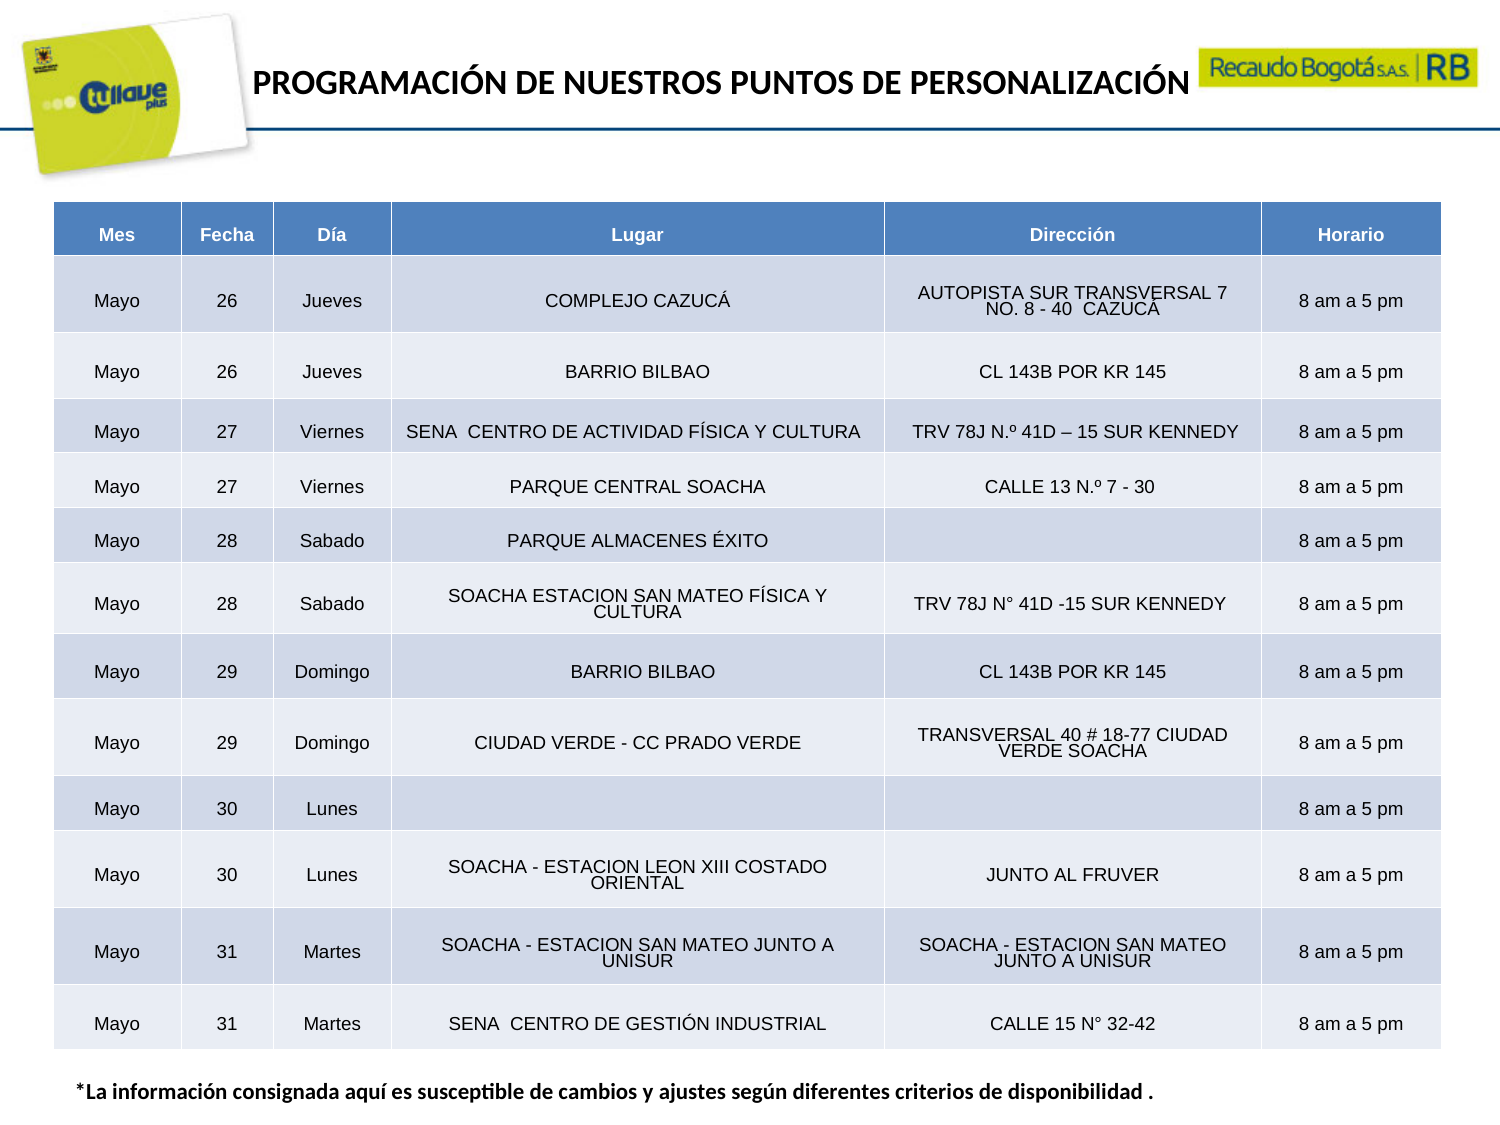

PROGRAMACIÓN DE NUESTROS PUNTOS DE PERSONALIZACIÓN
| Mes | Fecha | Día | Lugar | Dirección | Horario |
| --- | --- | --- | --- | --- | --- |
| Mayo | 26 | Jueves | COMPLEJO CAZUCÁ | AUTOPISTA SUR TRANSVERSAL 7 NO. 8 - 40 CAZUCÁ | 8 am a 5 pm |
| Mayo | 26 | Jueves | BARRIO BILBAO | CL 143B POR KR 145 | 8 am a 5 pm |
| Mayo | 27 | Viernes | SENA CENTRO DE ACTIVIDAD FÍSICA Y CULTURA | TRV 78J N.º 41D – 15 SUR KENNEDY | 8 am a 5 pm |
| Mayo | 27 | Viernes | PARQUE CENTRAL SOACHA | CALLE 13 N.º 7 - 30 | 8 am a 5 pm |
| Mayo | 28 | Sabado | PARQUE ALMACENES ÉXITO | | 8 am a 5 pm |
| Mayo | 28 | Sabado | SOACHA ESTACION SAN MATEO FÍSICA Y CULTURA | TRV 78J N° 41D -15 SUR KENNEDY | 8 am a 5 pm |
| Mayo | 29 | Domingo | BARRIO BILBAO | CL 143B POR KR 145 | 8 am a 5 pm |
| Mayo | 29 | Domingo | CIUDAD VERDE - CC PRADO VERDE | TRANSVERSAL 40 # 18-77 CIUDAD VERDE SOACHA | 8 am a 5 pm |
| Mayo | 30 | Lunes | | | 8 am a 5 pm |
| Mayo | 30 | Lunes | SOACHA - ESTACION LEON XIII COSTADO ORIENTAL | JUNTO AL FRUVER | 8 am a 5 pm |
| Mayo | 31 | Martes | SOACHA - ESTACION SAN MATEO JUNTO A UNISUR | SOACHA - ESTACION SAN MATEO JUNTO A UNISUR | 8 am a 5 pm |
| Mayo | 31 | Martes | SENA CENTRO DE GESTIÓN INDUSTRIAL | CALLE 15 N° 32-42 | 8 am a 5 pm |
*La información consignada aquí es susceptible de cambios y ajustes según diferentes criterios de disponibilidad .